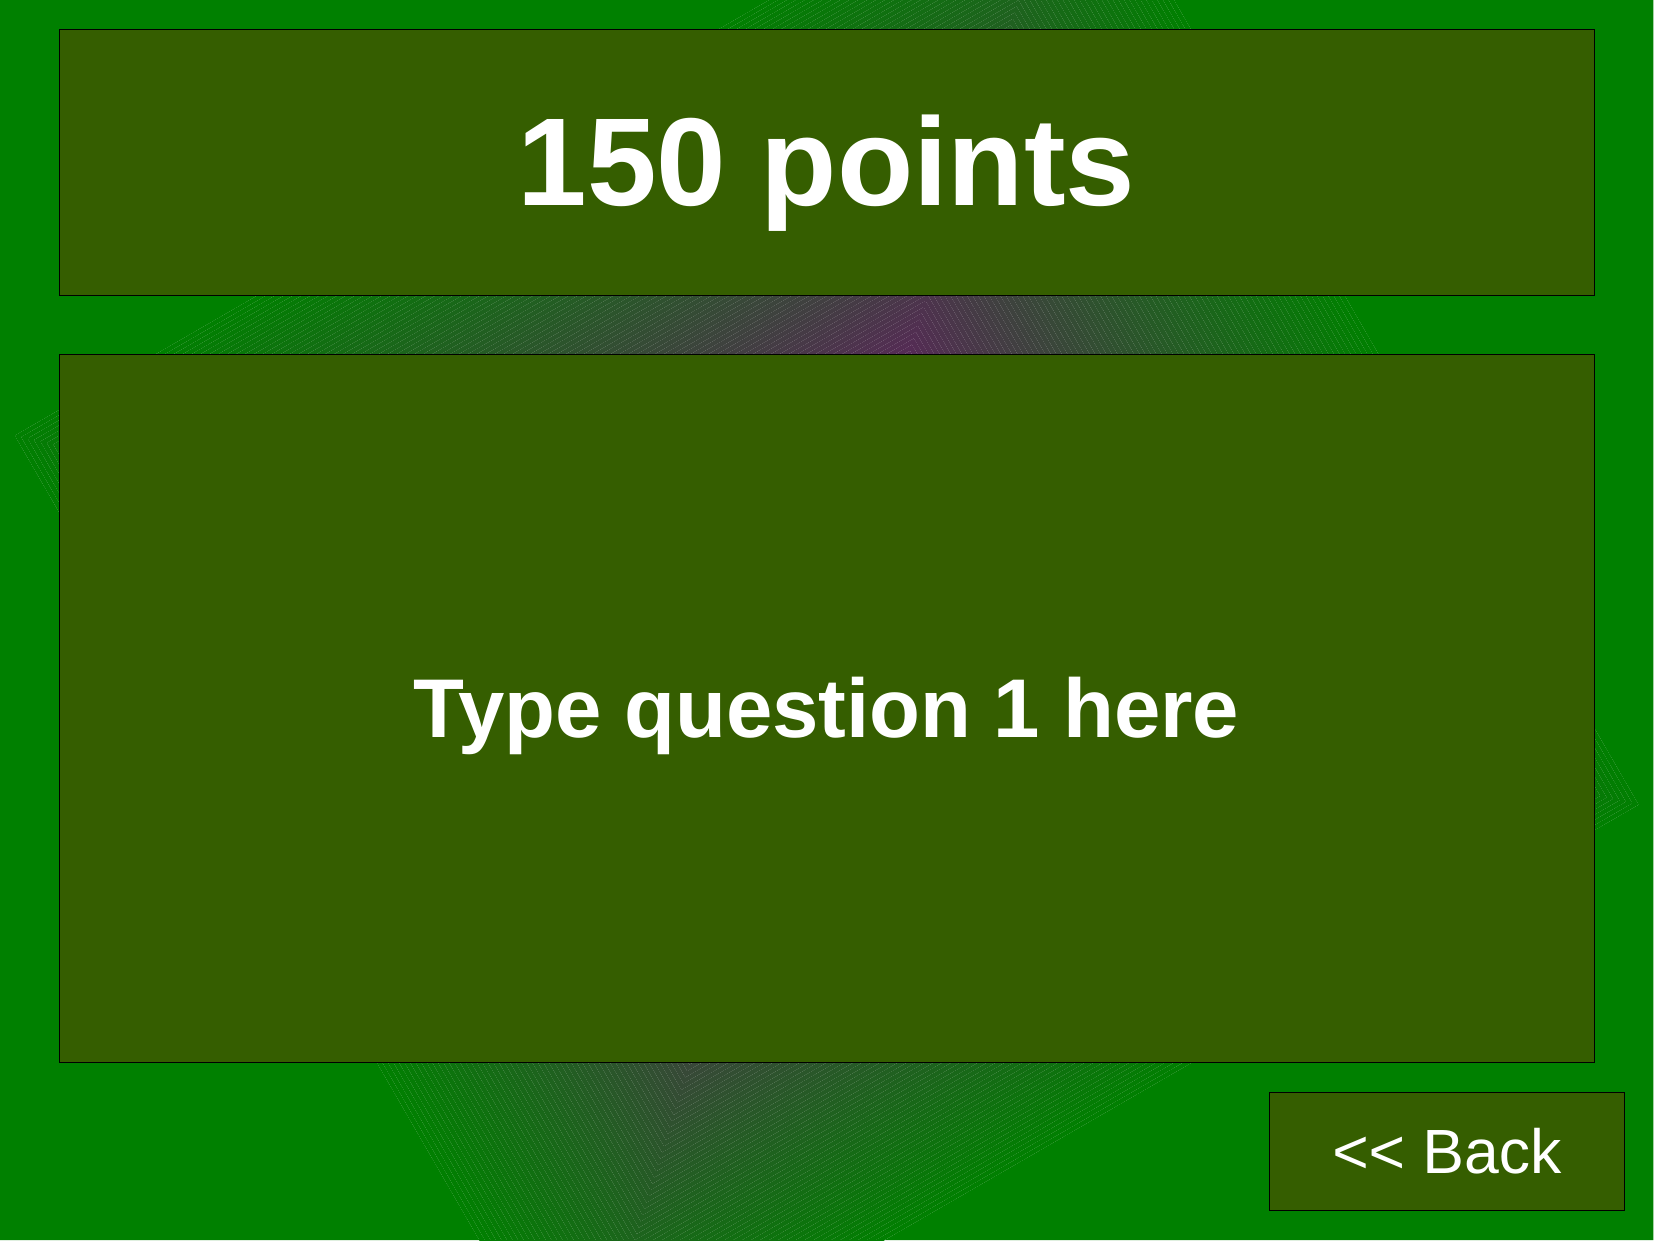

150 points
Type question 1 here
<< Back